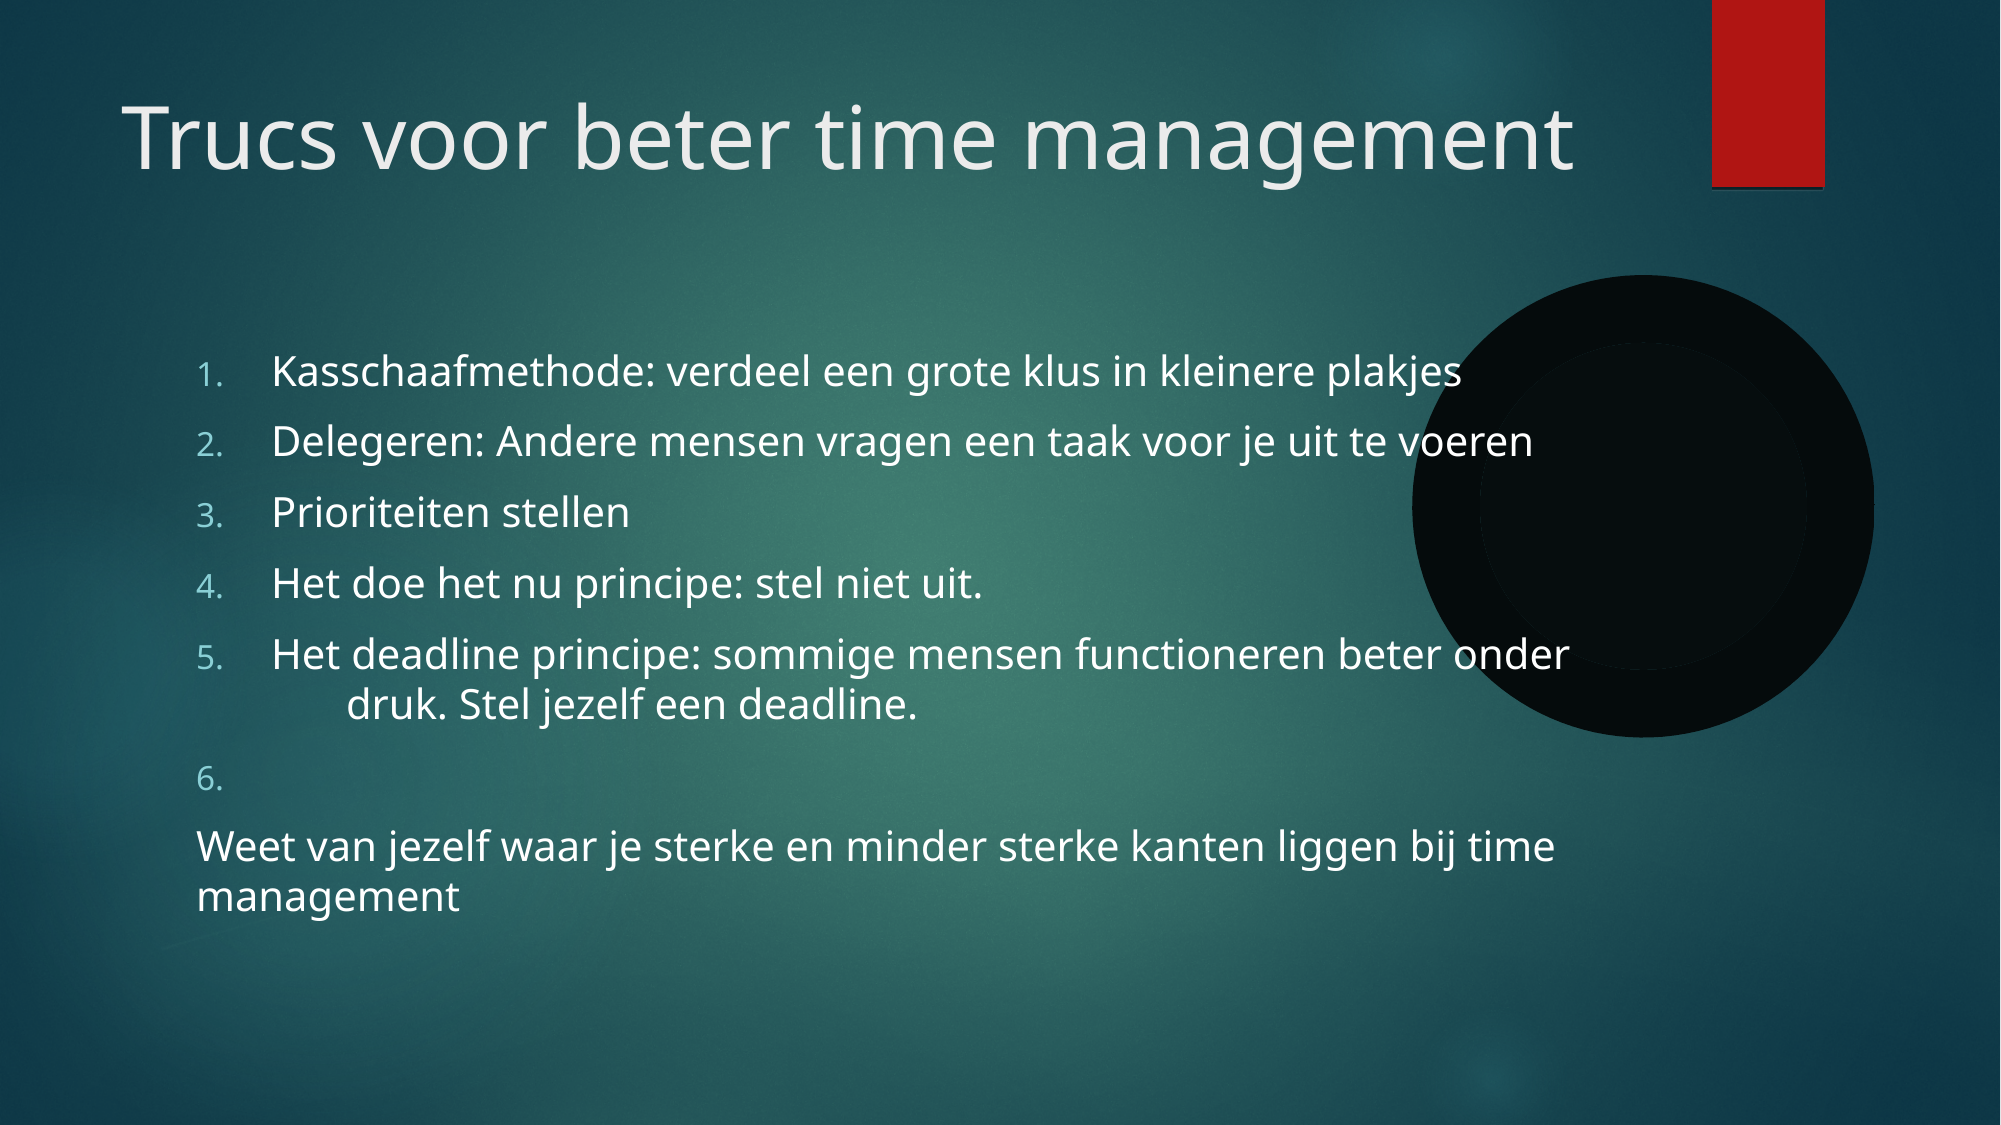

# Trucs voor beter time management
Kasschaafmethode: verdeel een grote klus in kleinere plakjes
Delegeren: Andere mensen vragen een taak voor je uit te voeren
Prioriteiten stellen
Het doe het nu principe: stel niet uit.
Het deadline principe: sommige mensen functioneren beter onder druk. Stel jezelf een deadline.
Weet van jezelf waar je sterke en minder sterke kanten liggen bij time management